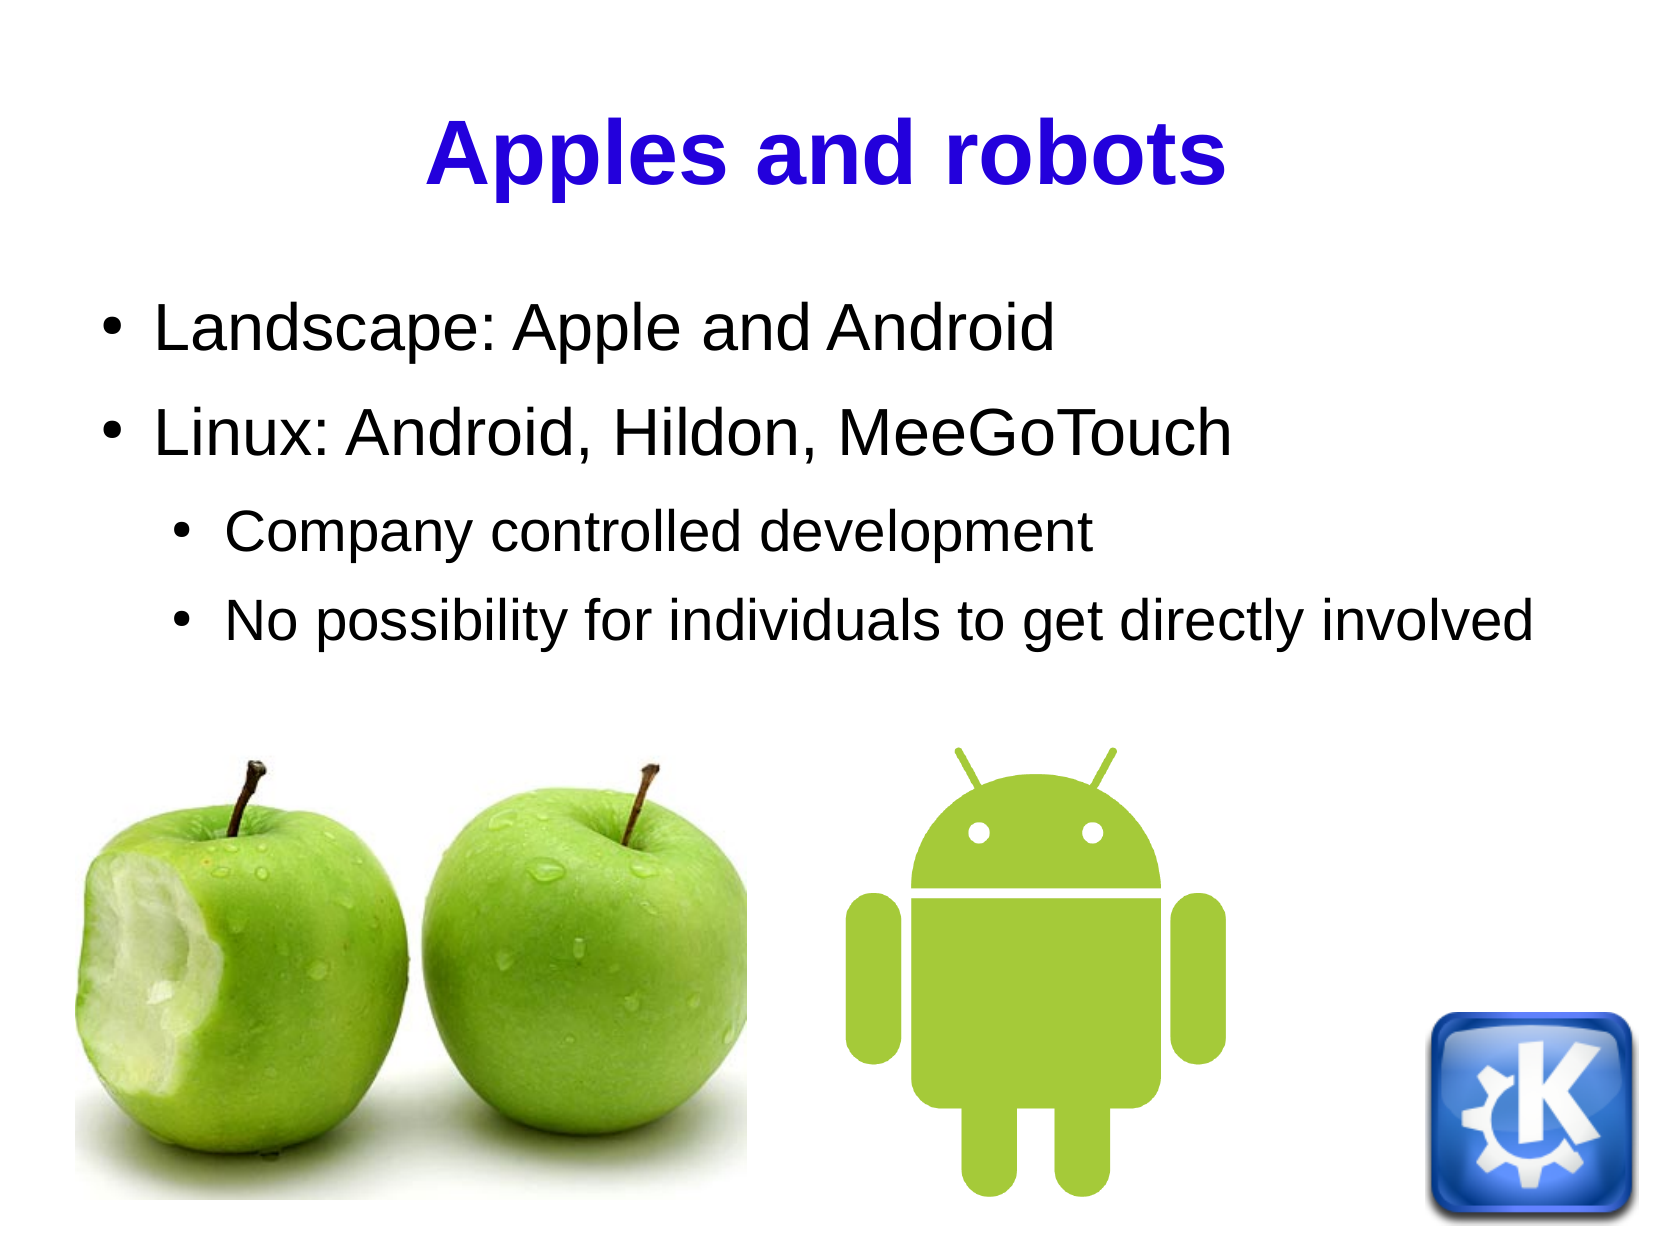

# Apples and robots
Landscape: Apple and Android
Linux: Android, Hildon, MeeGoTouch
Company controlled development
No possibility for individuals to get directly involved